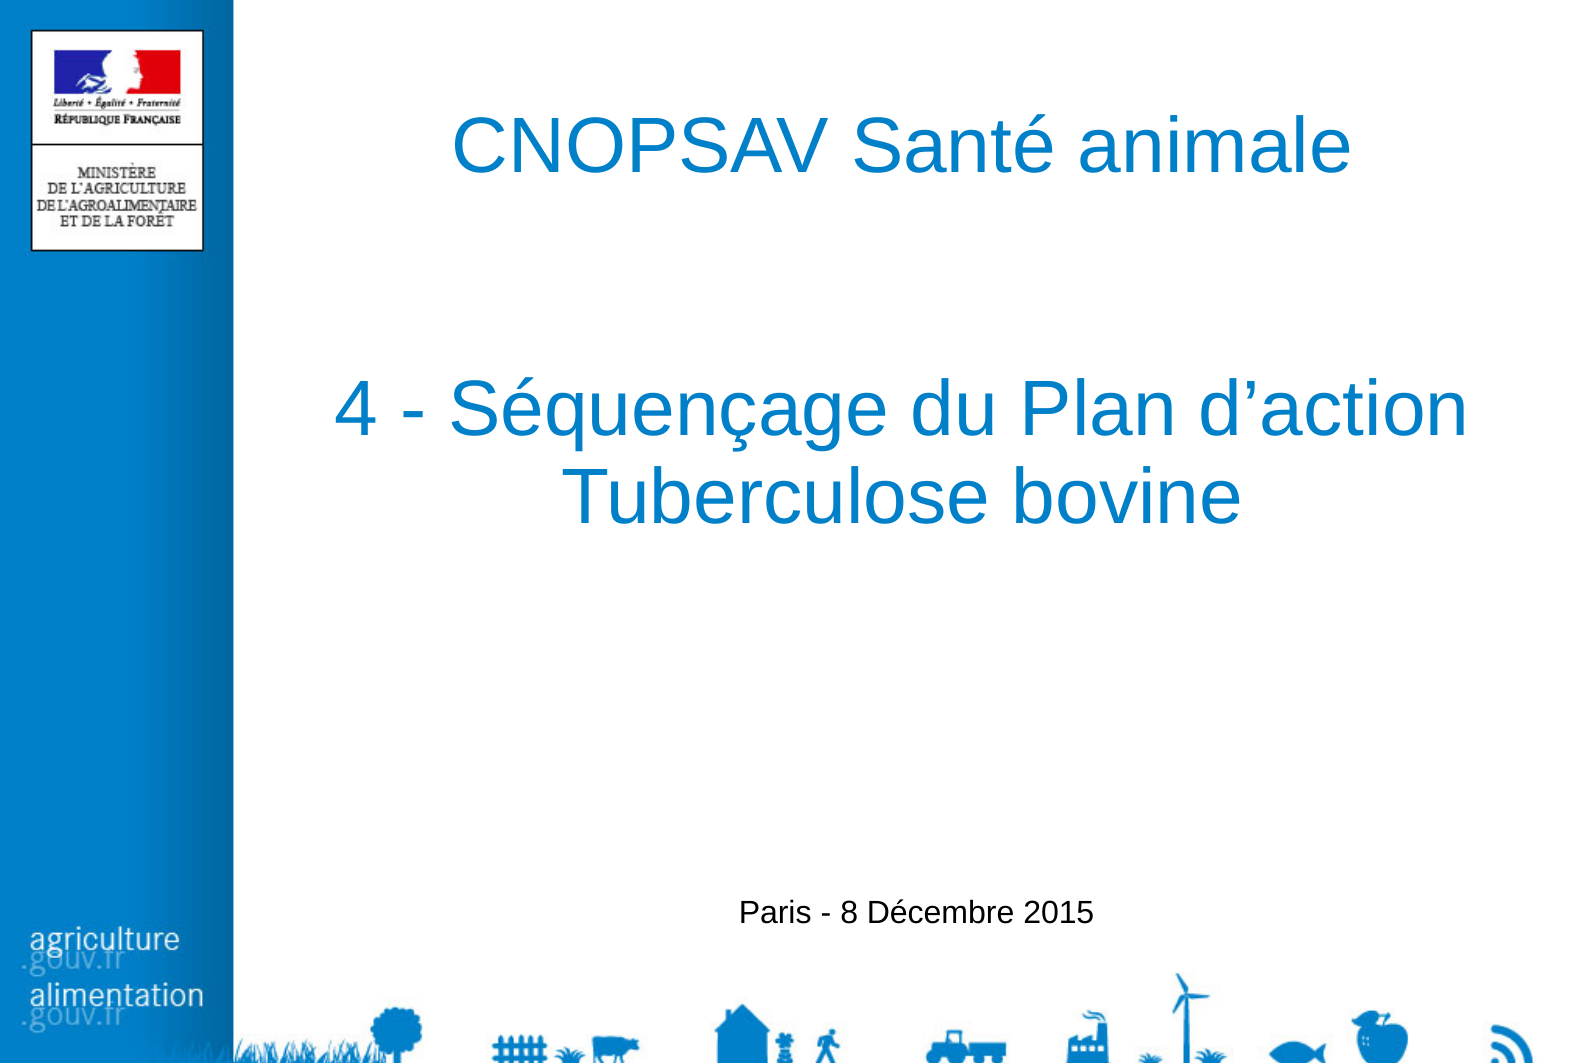

# CNOPSAV Santé animale 4 - Séquençage du Plan d’action Tuberculose bovine
Paris - 8 Décembre 2015